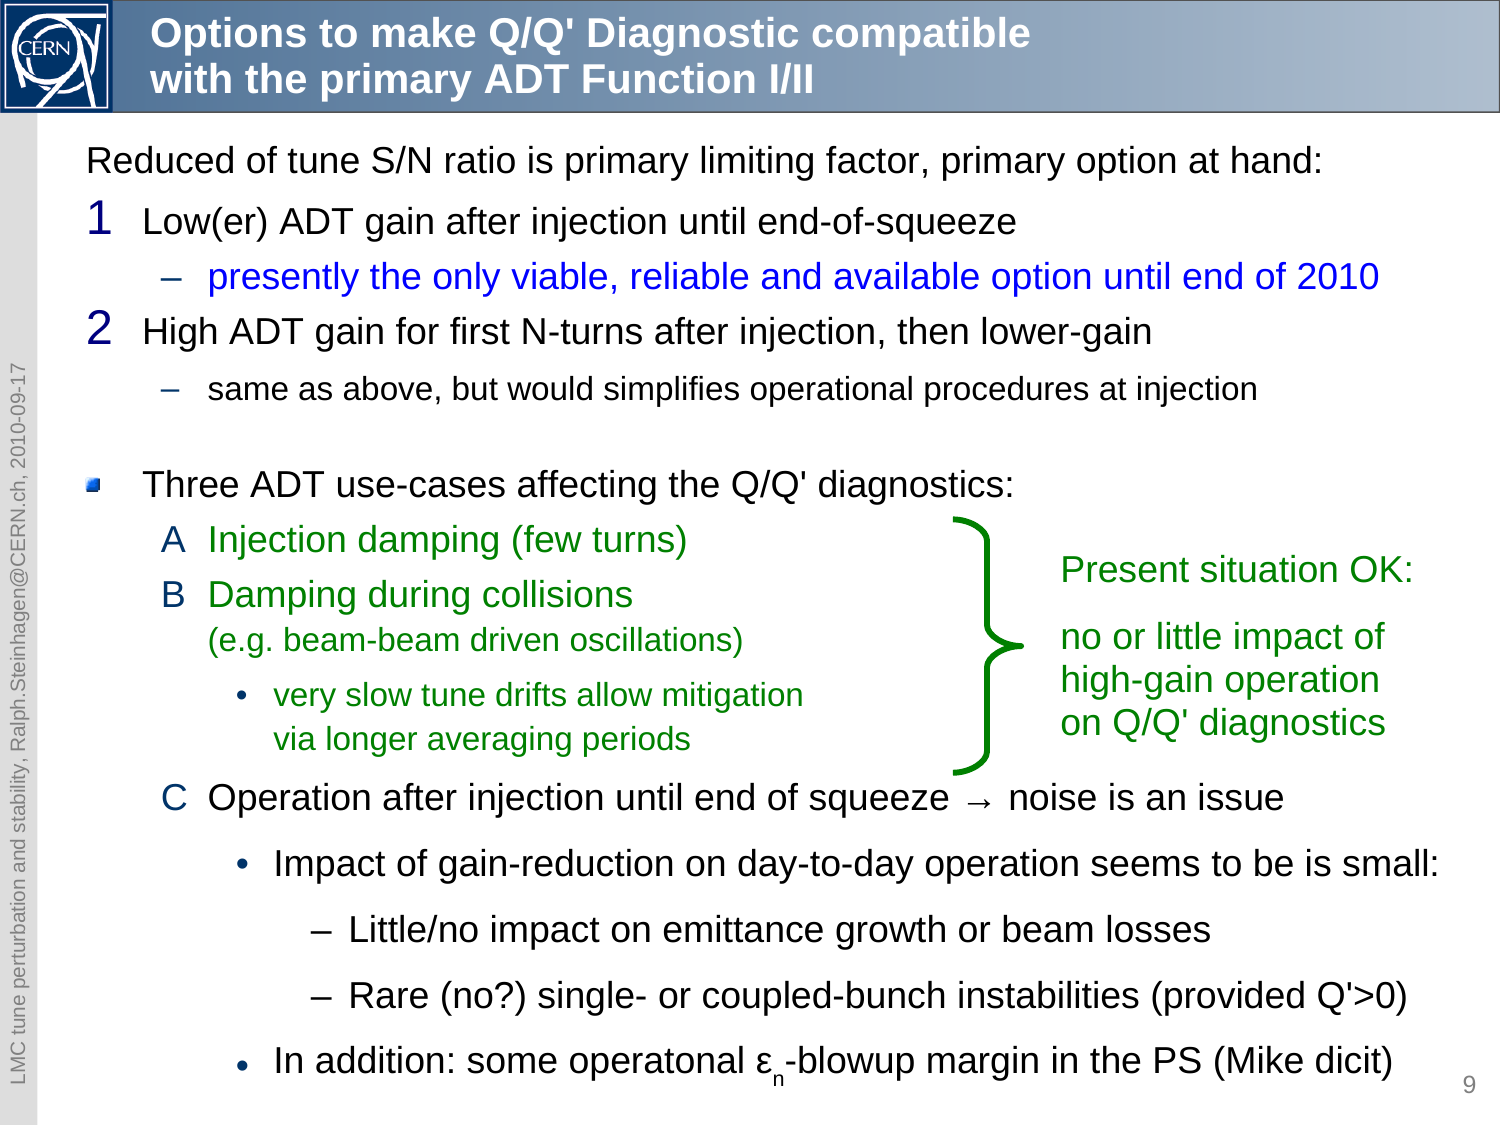

# Options to make Q/Q' Diagnostic compatible 			 with the primary ADT Function I/II
Reduced of tune S/N ratio is primary limiting factor, primary option at hand:
Low(er) ADT gain after injection until end-of-squeeze
presently the only viable, reliable and available option until end of 2010
High ADT gain for first N-turns after injection, then lower-gain
same as above, but would simplifies operational procedures at injection
Three ADT use-cases affecting the Q/Q' diagnostics:
Injection damping (few turns)
Damping during collisions 						(e.g. beam-beam driven oscillations)
very slow tune drifts allow mitigation 					via longer averaging periods
Operation after injection until end of squeeze → noise is an issue
Impact of gain-reduction on day-to-day operation seems to be is small:
Little/no impact on emittance growth or beam losses
Rare (no?) single- or coupled-bunch instabilities (provided Q'>0)
In addition: some operatonal εn-blowup margin in the PS (Mike dicit)
Present situation OK:
no or little impact of high-gain operation on Q/Q' diagnostics